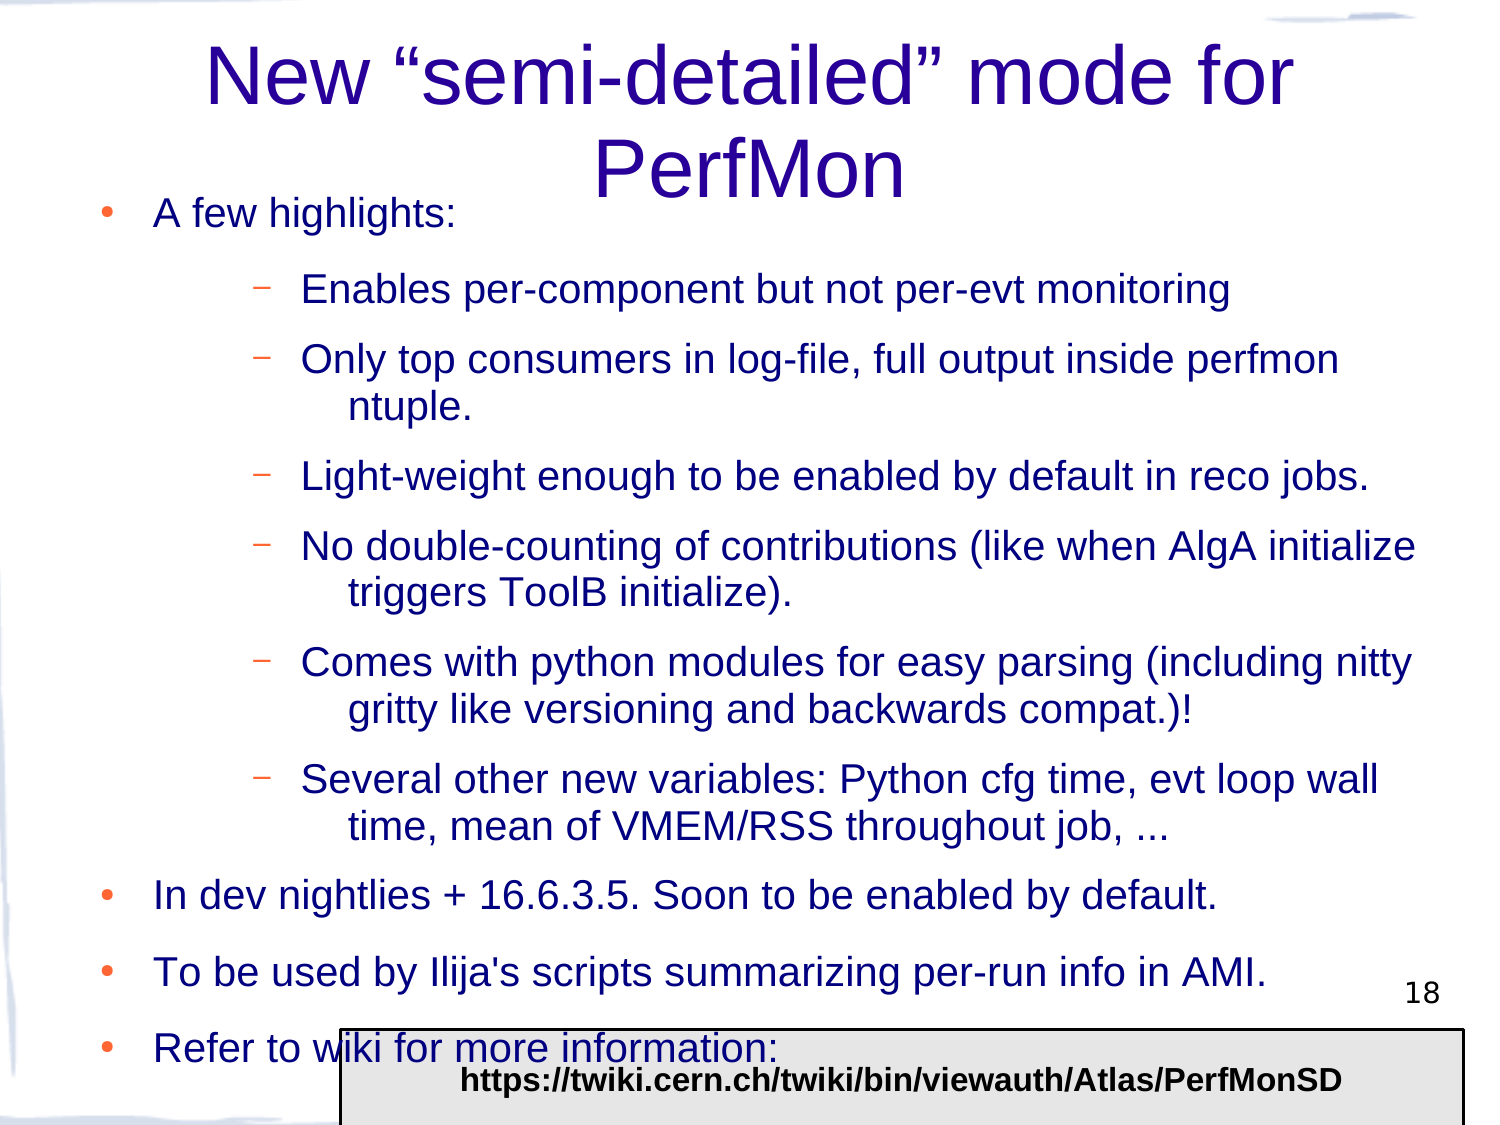

# New “semi-detailed” mode for PerfMon
A few highlights:
Enables per-component but not per-evt monitoring
Only top consumers in log-file, full output inside perfmon ntuple.
Light-weight enough to be enabled by default in reco jobs.
No double-counting of contributions (like when AlgA initialize triggers ToolB initialize).
Comes with python modules for easy parsing (including nitty gritty like versioning and backwards compat.)!
Several other new variables: Python cfg time, evt loop wall time, mean of VMEM/RSS throughout job, ...
In dev nightlies + 16.6.3.5. Soon to be enabled by default.
To be used by Ilija's scripts summarizing per-run info in AMI.
Refer to wiki for more information:
18
https://twiki.cern.ch/twiki/bin/viewauth/Atlas/PerfMonSD